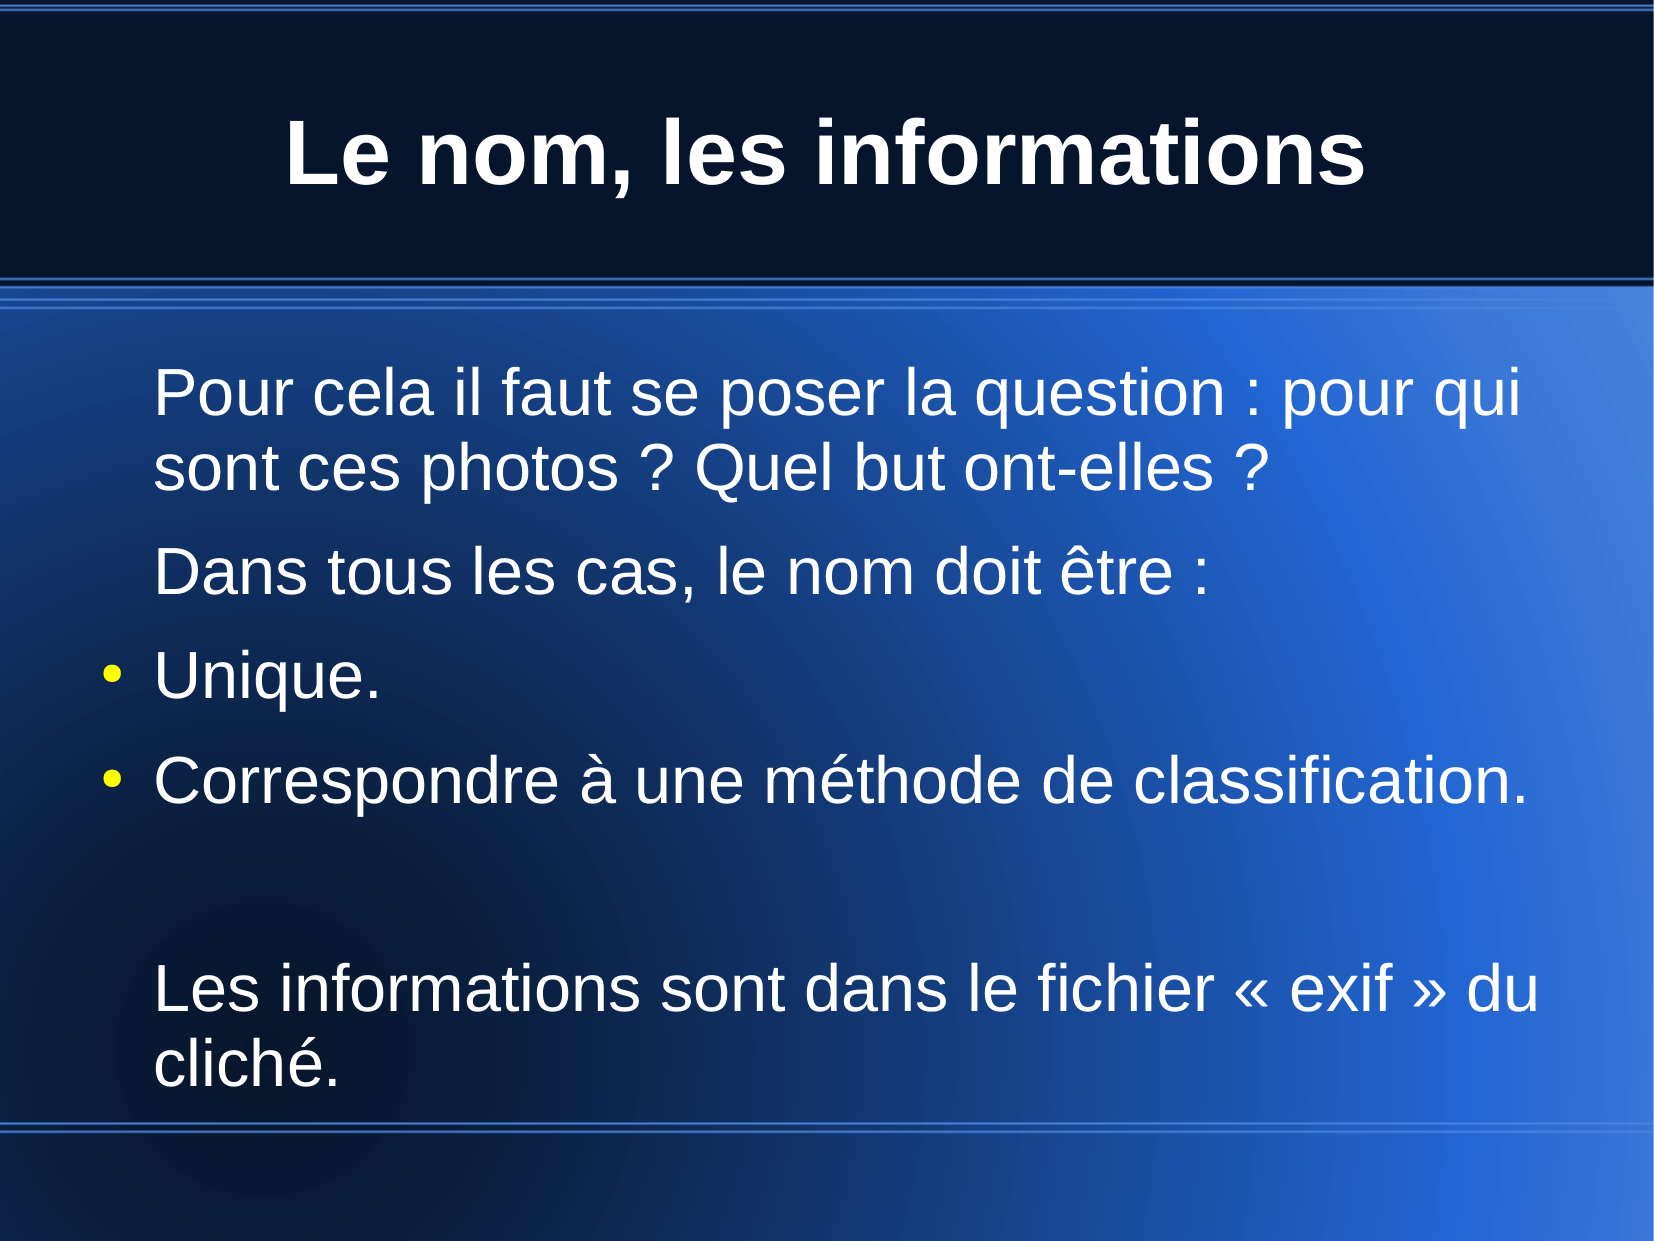

# Le nom, les informations
Pour cela il faut se poser la question : pour qui sont ces photos ? Quel but ont-elles ?
Dans tous les cas, le nom doit être :
Unique.
Correspondre à une méthode de classification.
Les informations sont dans le fichier « exif » du cliché.